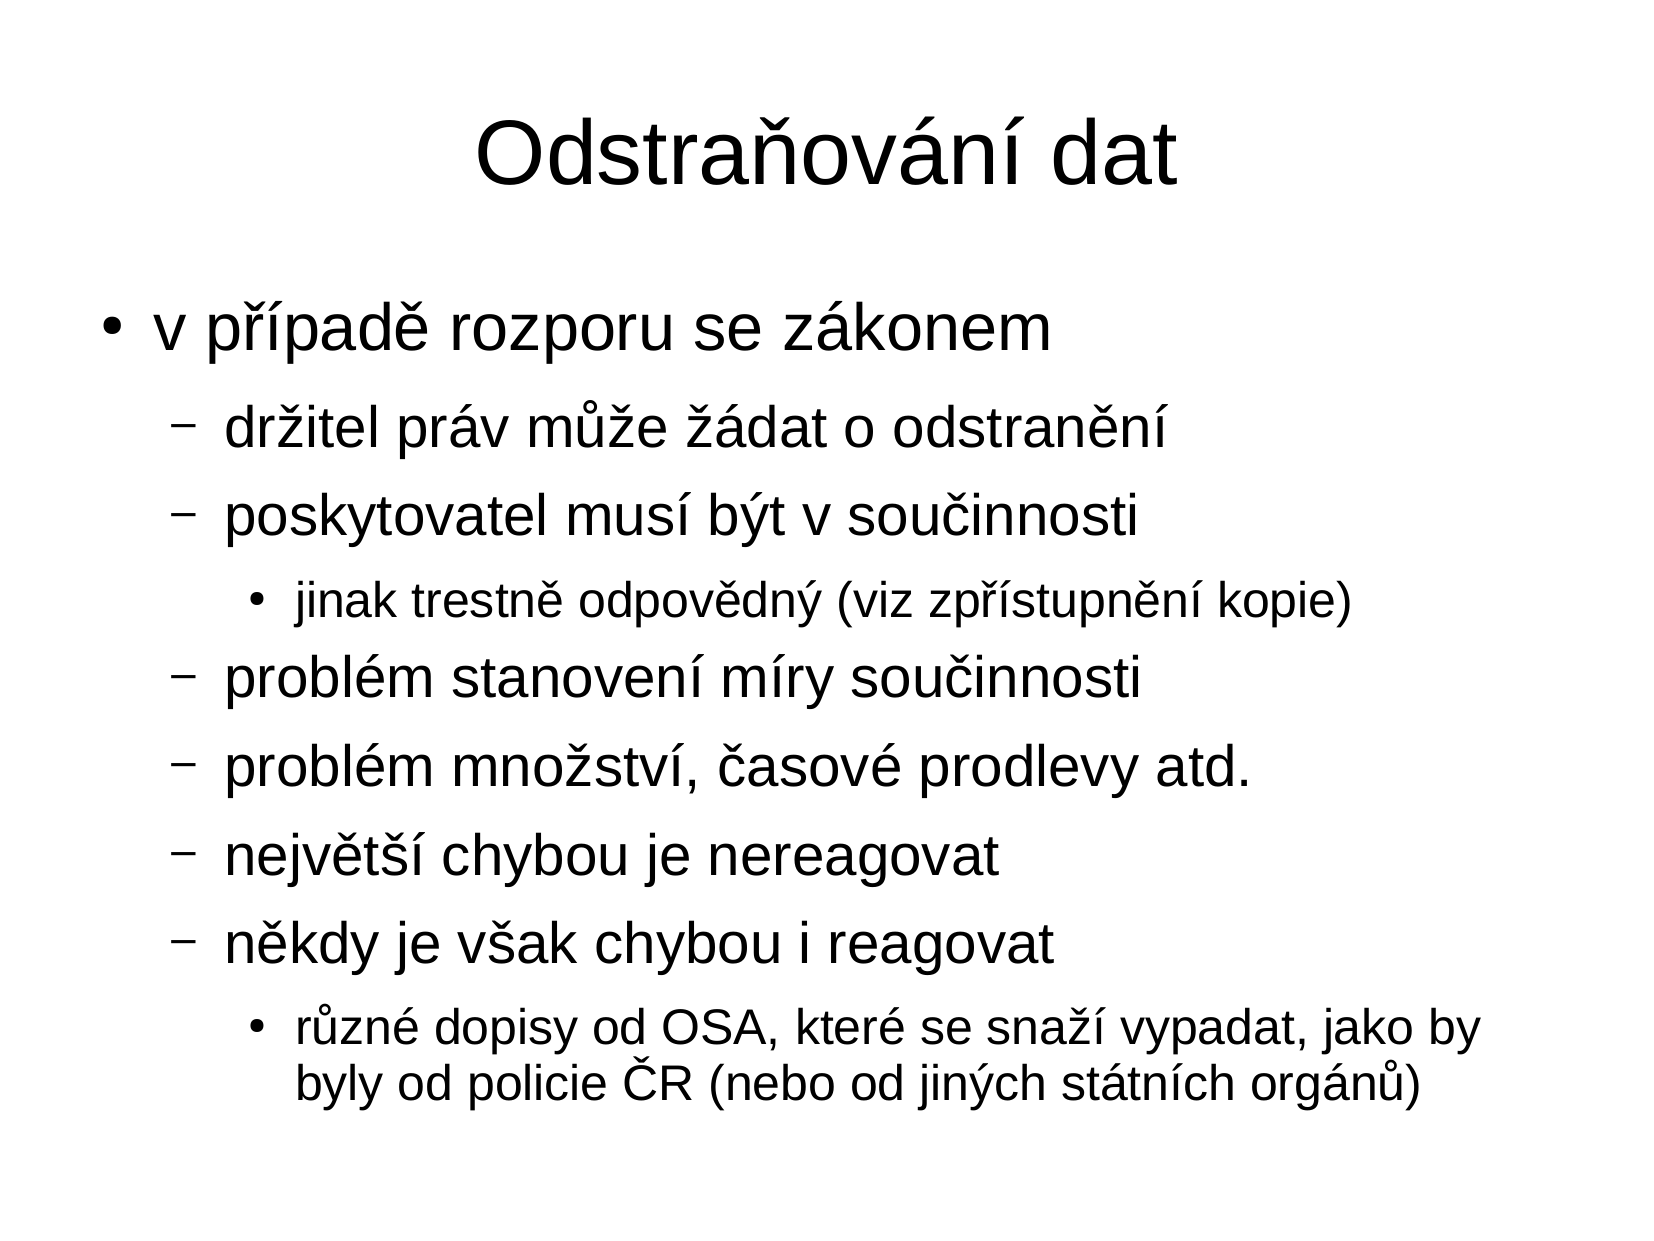

# Odstraňování dat
v případě rozporu se zákonem
držitel práv může žádat o odstranění
poskytovatel musí být v součinnosti
jinak trestně odpovědný (viz zpřístupnění kopie)
problém stanovení míry součinnosti
problém množství, časové prodlevy atd.
největší chybou je nereagovat
někdy je však chybou i reagovat
různé dopisy od OSA, které se snaží vypadat, jako by byly od policie ČR (nebo od jiných státních orgánů)